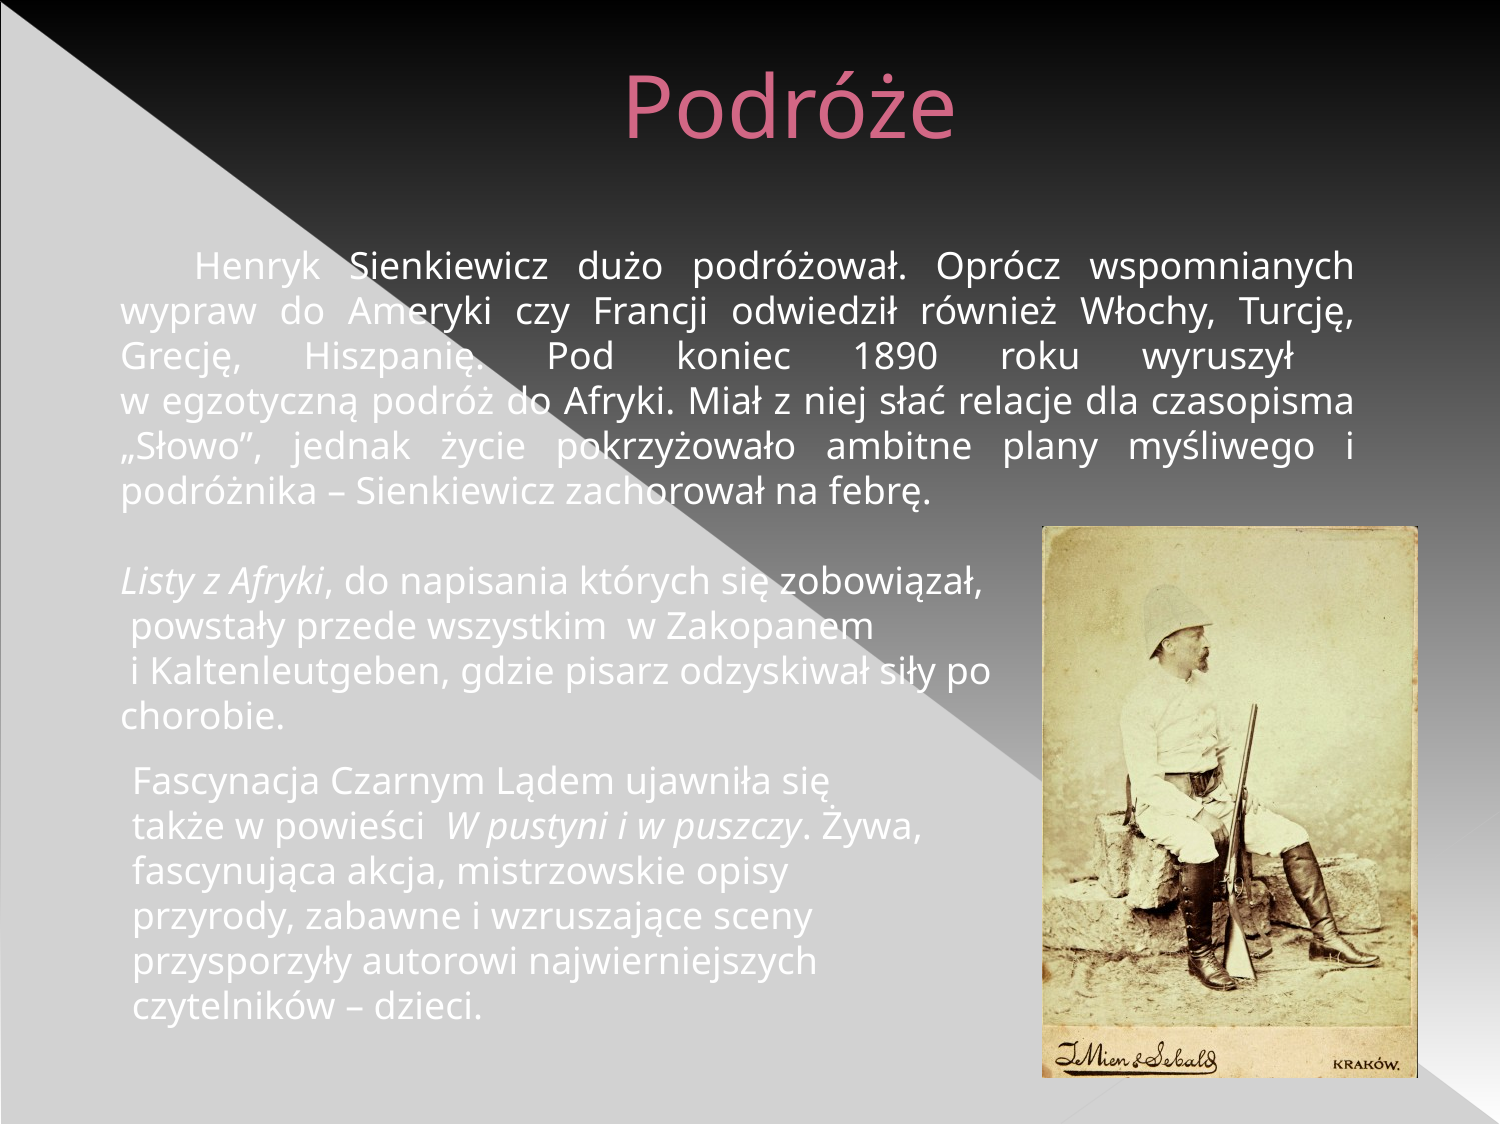

# Podróże
	Henryk Sienkiewicz dużo podróżował. Oprócz wspomnianych wypraw do Ameryki czy Francji odwiedził również Włochy, Turcję, Grecję, Hiszpanię. Pod koniec 1890 roku wyruszył
w egzotyczną podróż do Afryki. Miał z niej słać relacje dla czasopisma „Słowo”, jednak życie pokrzyżowało ambitne plany myśliwego i podróżnika – Sienkiewicz zachorował na febrę.
Listy z Afryki, do napisania których się zobowiązał,
 powstały przede wszystkim w Zakopanem
 i Kaltenleutgeben, gdzie pisarz odzyskiwał siły po
chorobie.
Fascynacja Czarnym Lądem ujawniła się także w powieści W pustyni i w puszczy. Żywa, fascynująca akcja, mistrzowskie opisy przyrody, zabawne i wzruszające sceny przysporzyły autorowi najwierniejszych czytelników – dzieci.